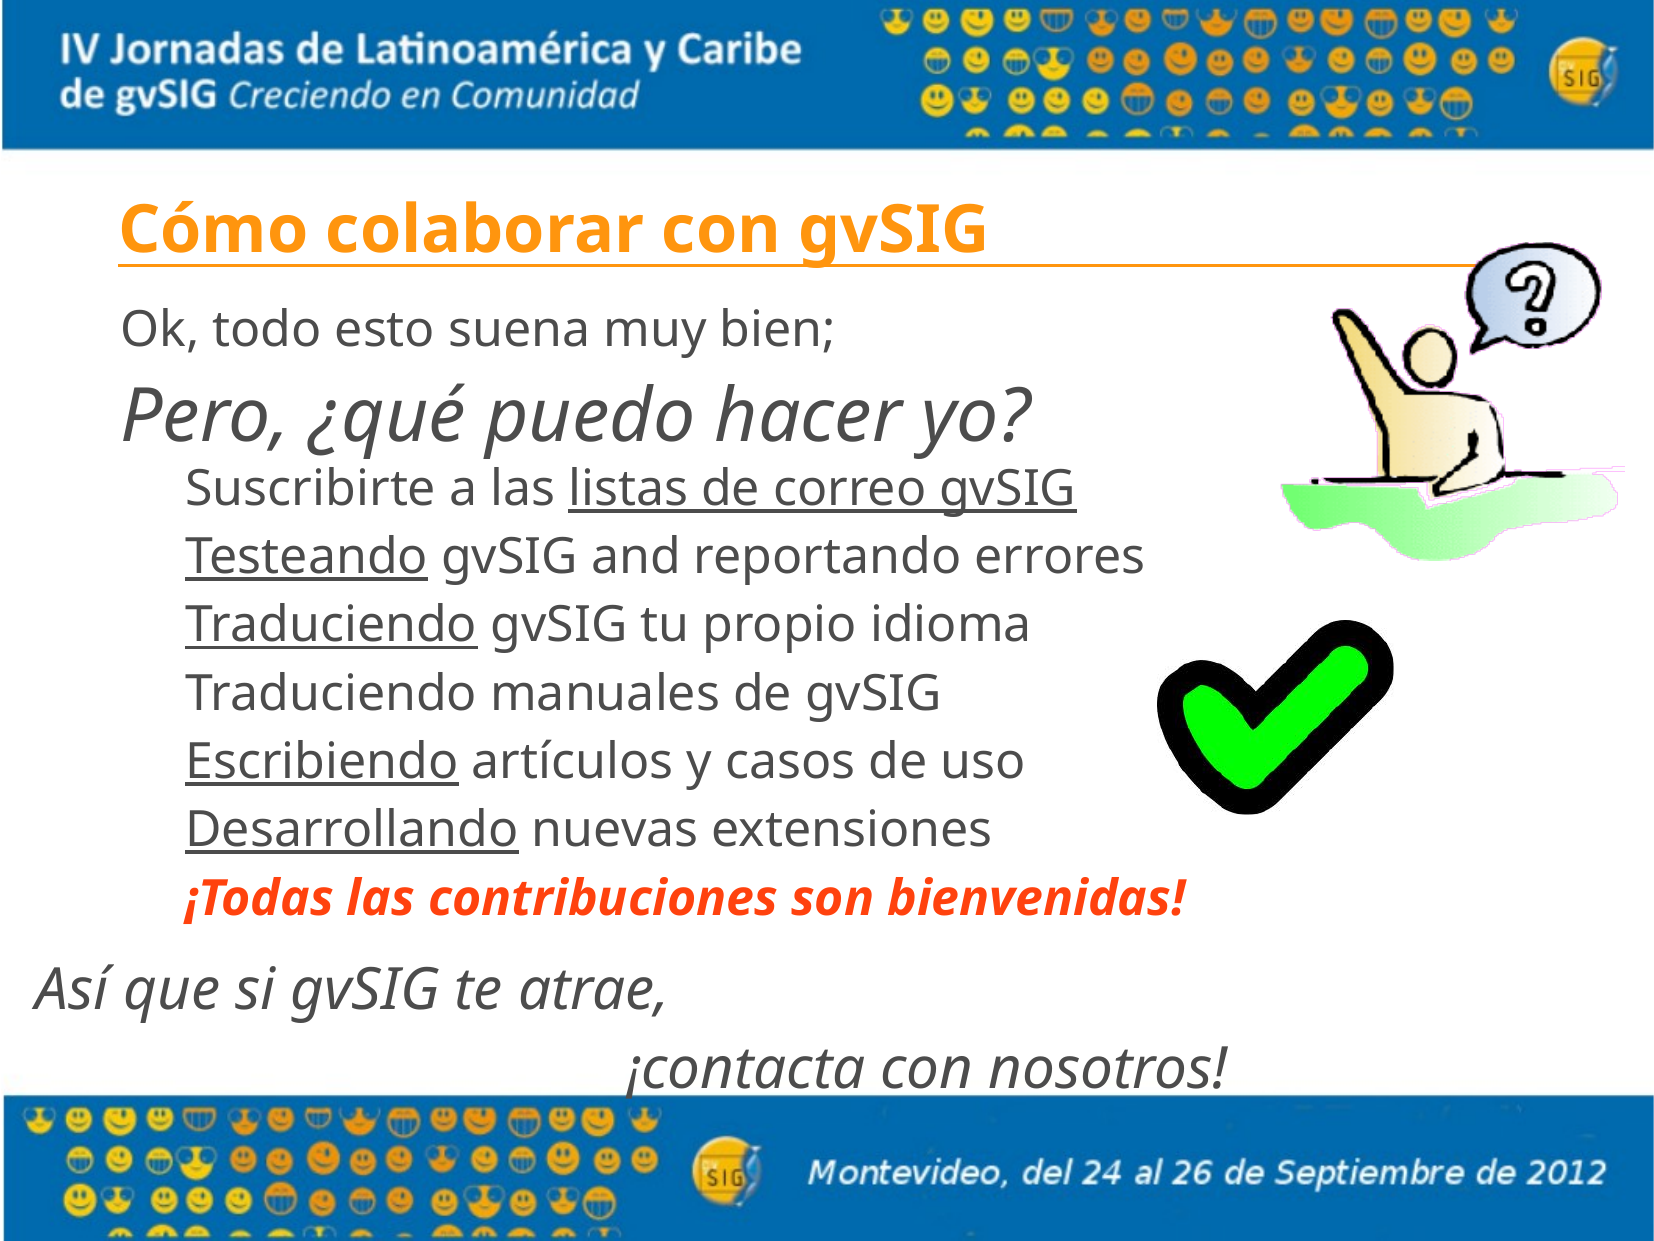

# Cómo colaborar con gvSIG
Ok, todo esto suena muy bien;
Pero, ¿qué puedo hacer yo?
Suscribirte a las listas de correo gvSIG
Testeando gvSIG and reportando errores
Traduciendo gvSIG tu propio idioma
Traduciendo manuales de gvSIG
Escribiendo artículos y casos de uso
Desarrollando nuevas extensiones
¡Todas las contribuciones son bienvenidas!
Así que si gvSIG te atrae,
								¡contacta con nosotros!